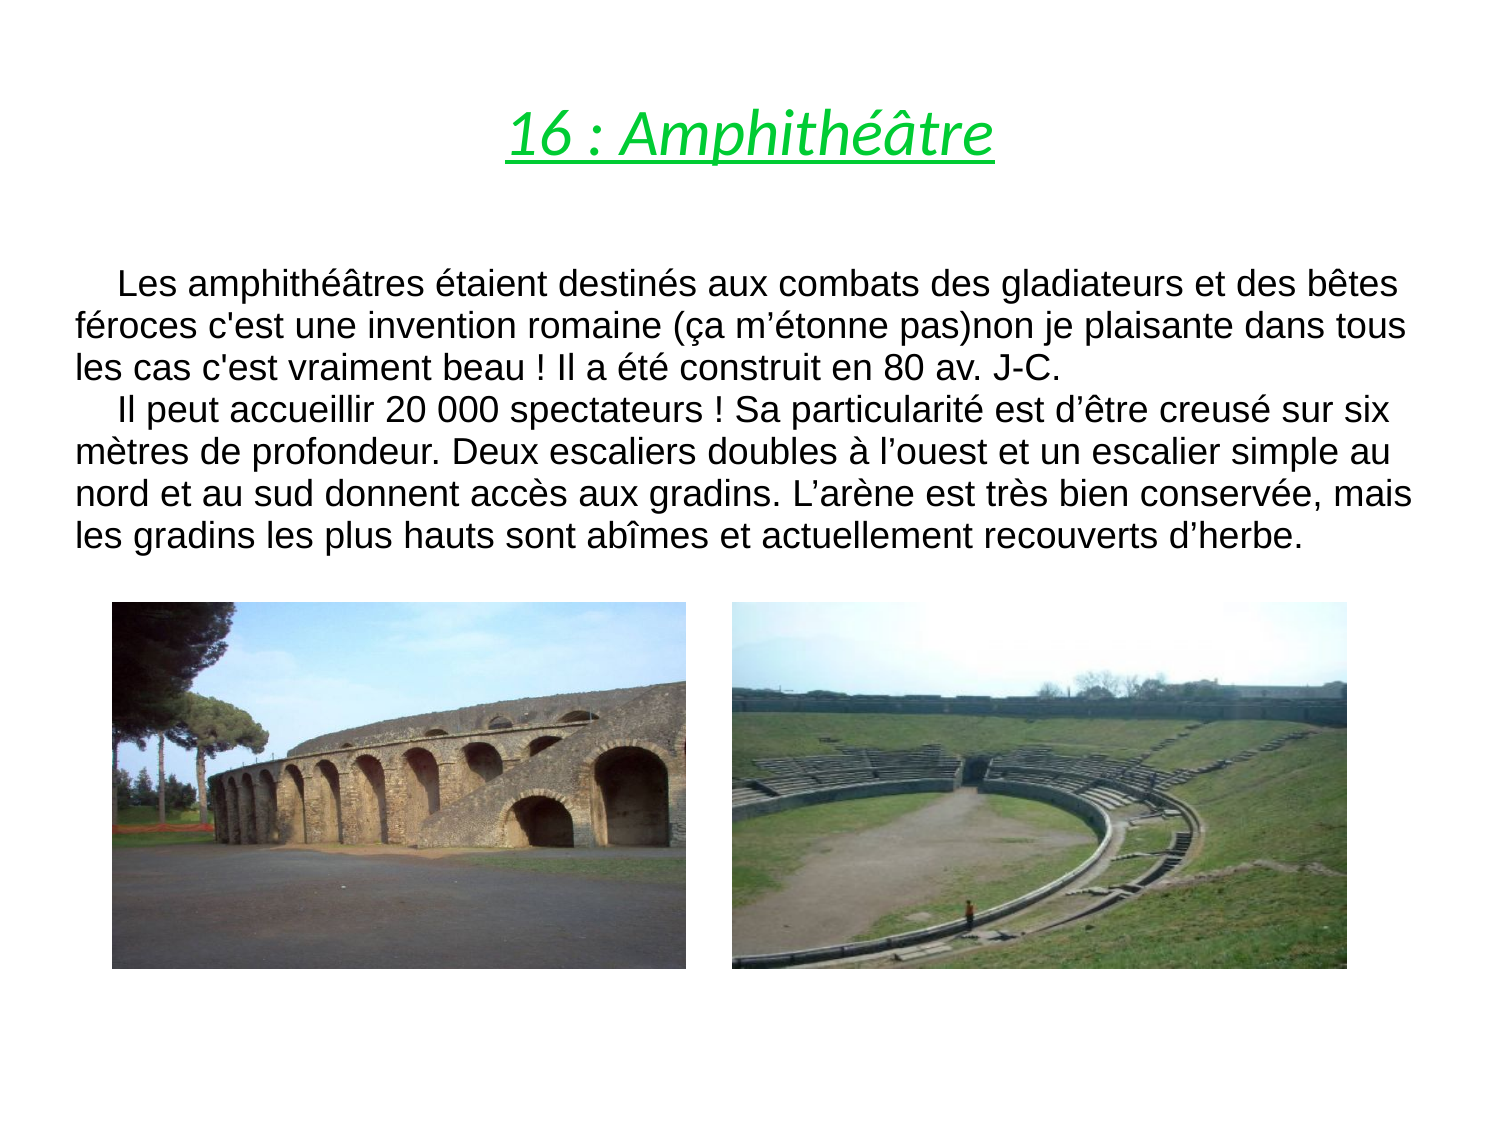

# 16 : Amphithéâtre
 Les amphithéâtres étaient destinés aux combats des gladiateurs et des bêtes féroces c'est une invention romaine (ça m’étonne pas)non je plaisante dans tous les cas c'est vraiment beau ! Il a été construit en 80 av. J-C.
 Il peut accueillir 20 000 spectateurs ! Sa particularité est d’être creusé sur six mètres de profondeur. Deux escaliers doubles à l’ouest et un escalier simple au nord et au sud donnent accès aux gradins. L’arène est très bien conservée, mais les gradins les plus hauts sont abîmes et actuellement recouverts d’herbe.